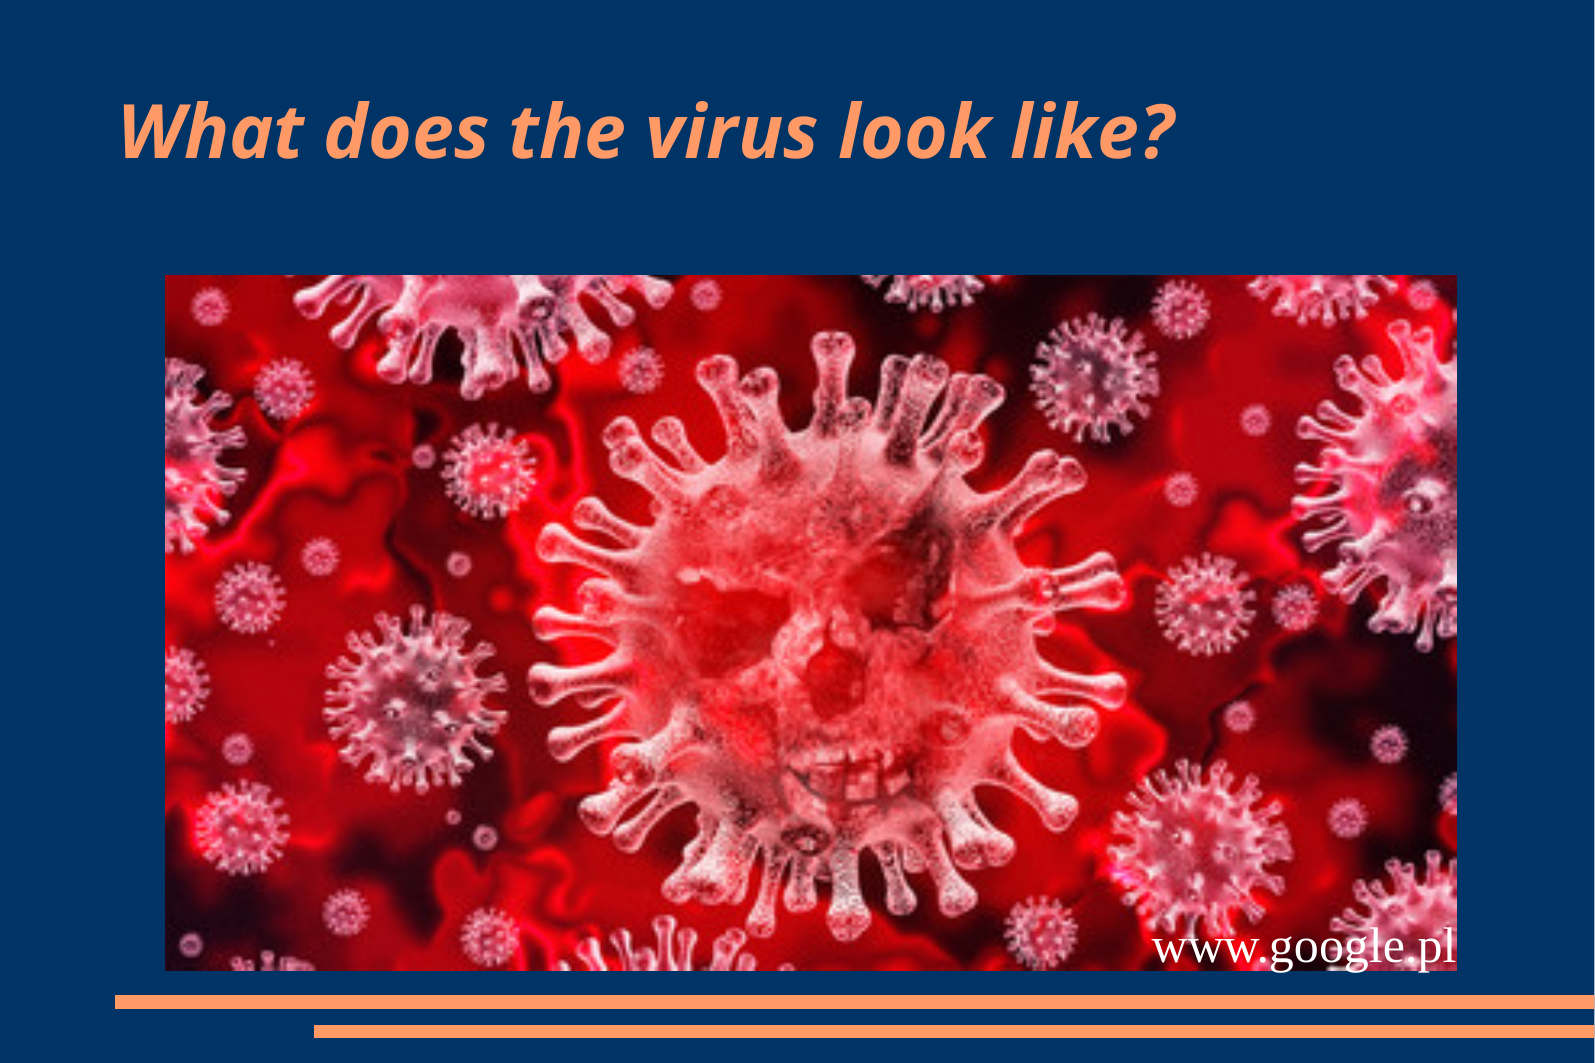

# What does the virus look like?
www.google.pl